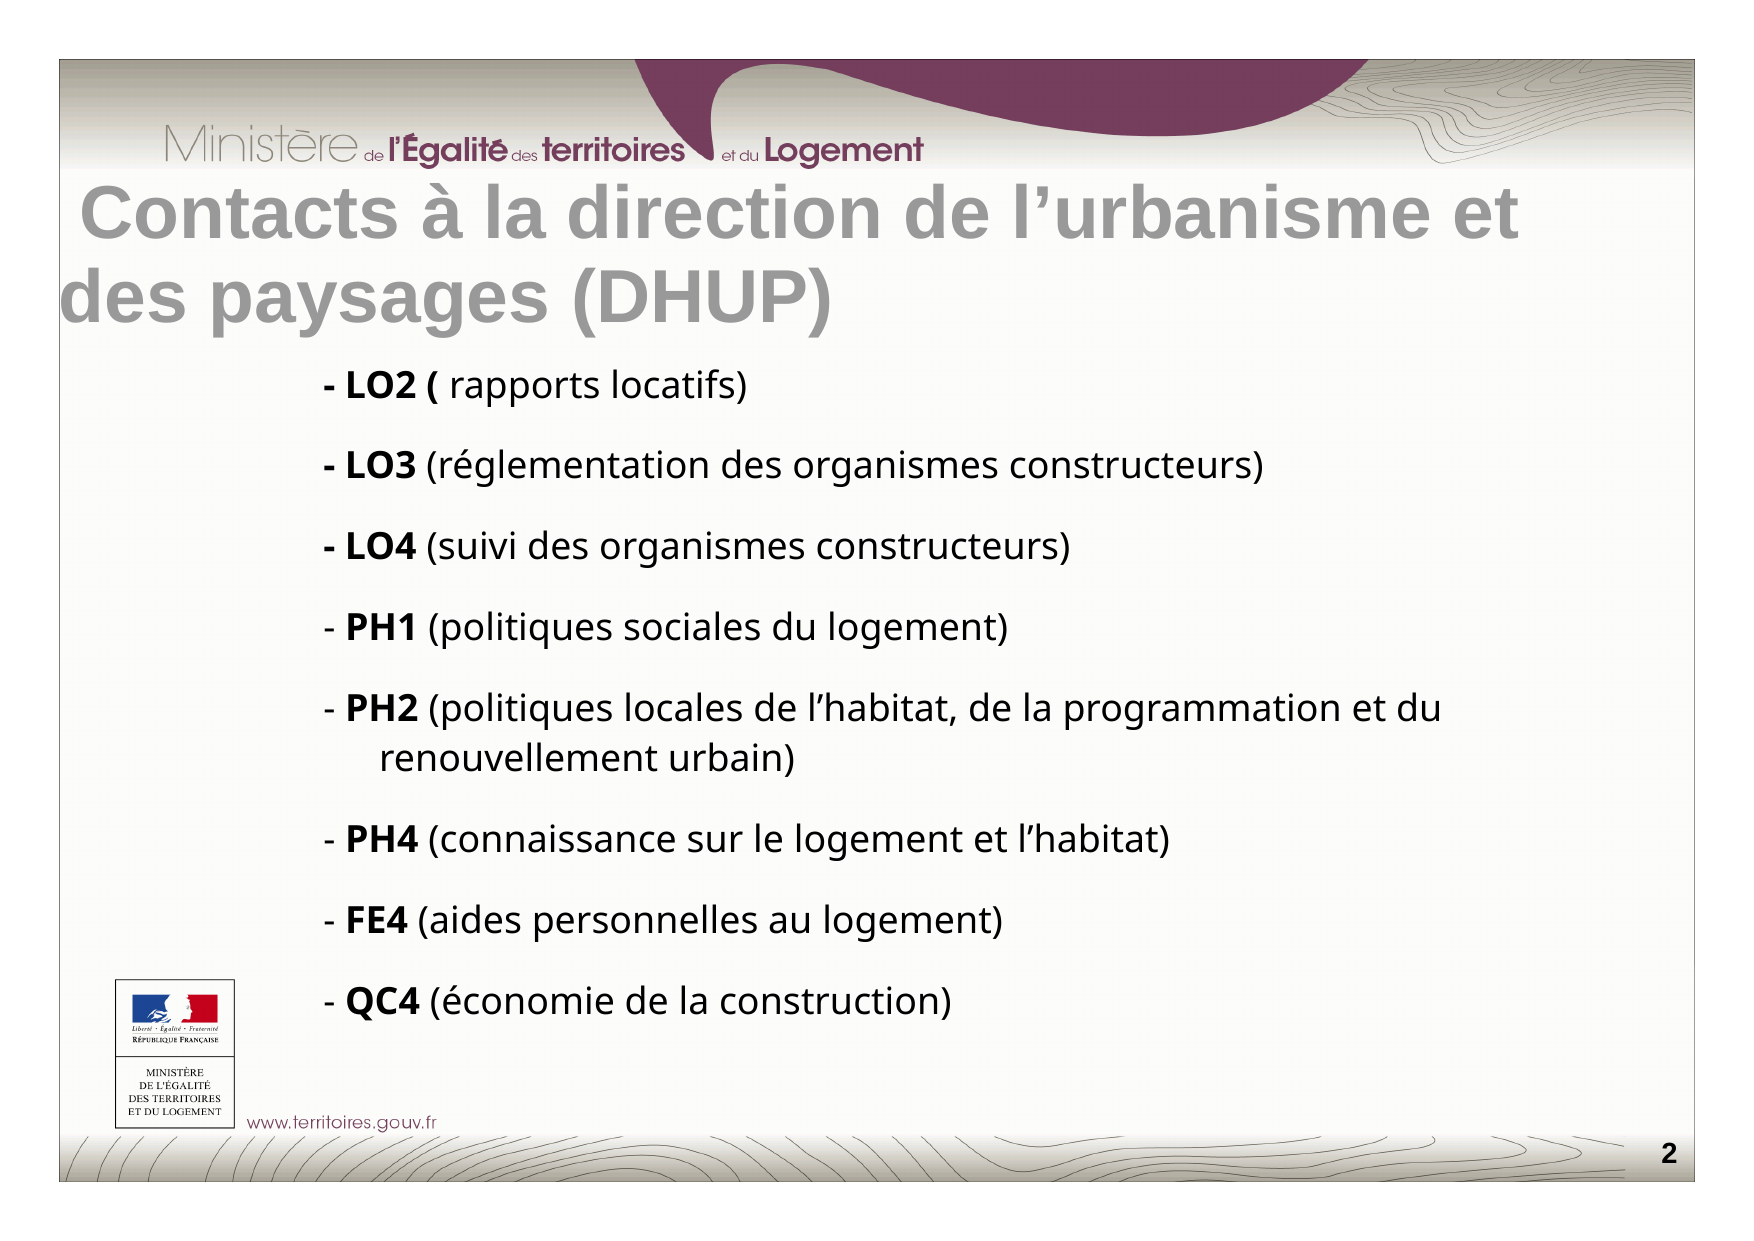

# Contacts à la direction de l’urbanisme et des paysages (DHUP)
- LO2 ( rapports locatifs)
- LO3 (réglementation des organismes constructeurs)
- LO4 (suivi des organismes constructeurs)
- PH1 (politiques sociales du logement)
- PH2 (politiques locales de l’habitat, de la programmation et du renouvellement urbain)
- PH4 (connaissance sur le logement et l’habitat)
- FE4 (aides personnelles au logement)
- QC4 (économie de la construction)